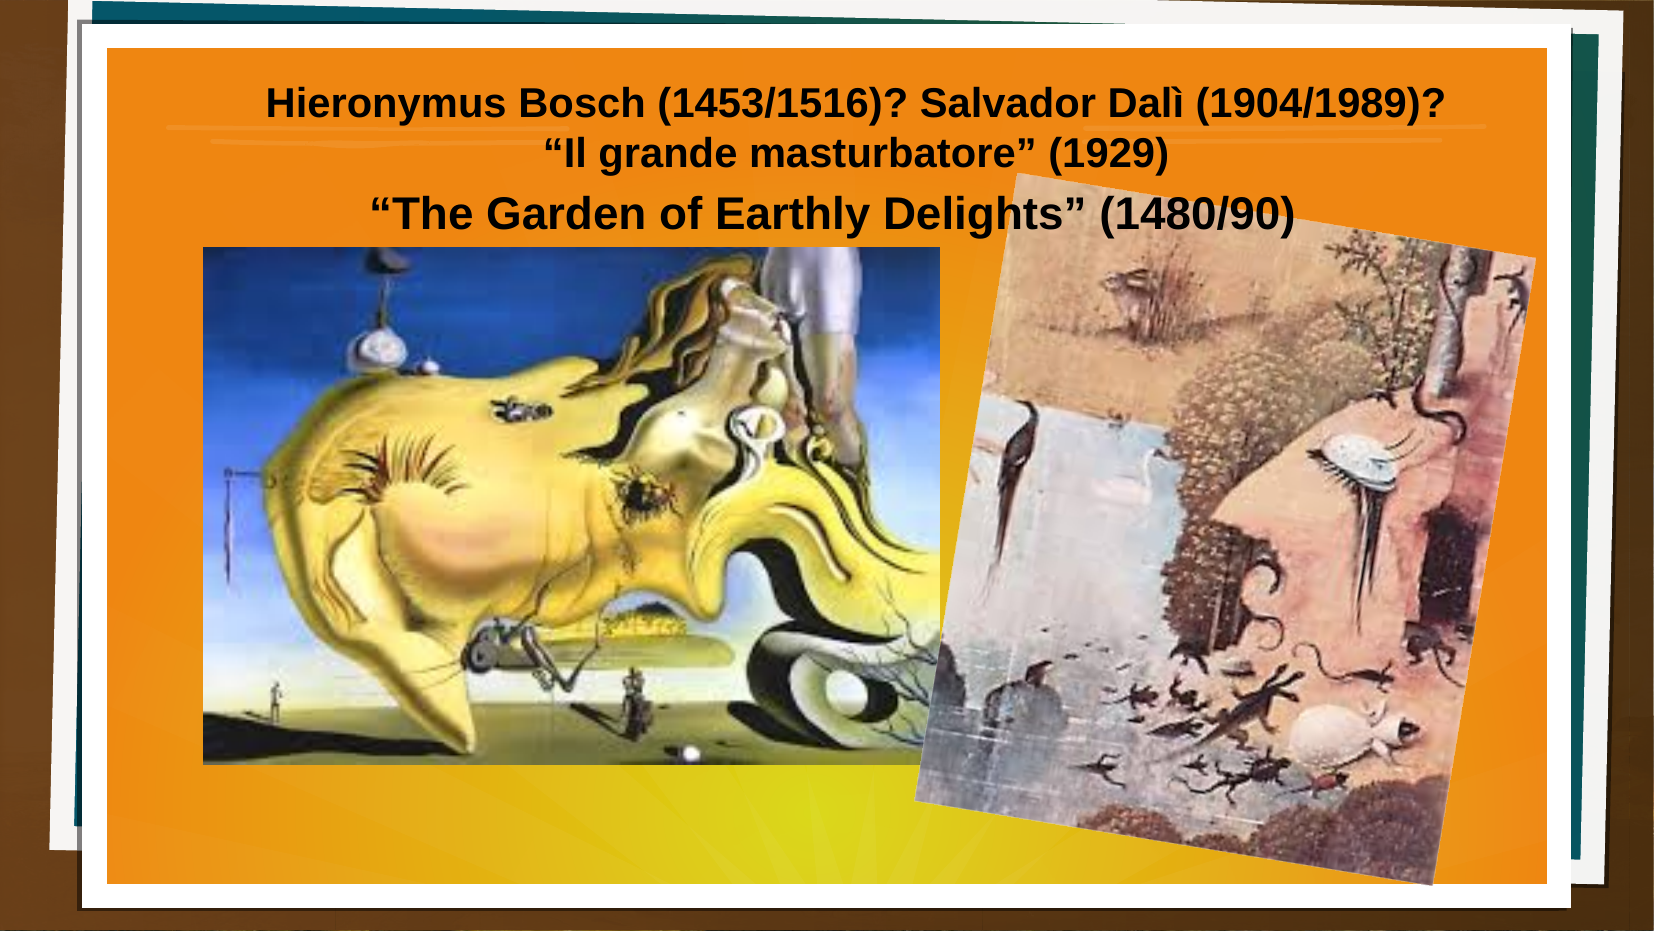

# Hieronymus Bosch (1453/1516)? Salvador Dalì (1904/1989)? “Il grande masturbatore” (1929)
“The Garden of Earthly Delights” (1480/90)